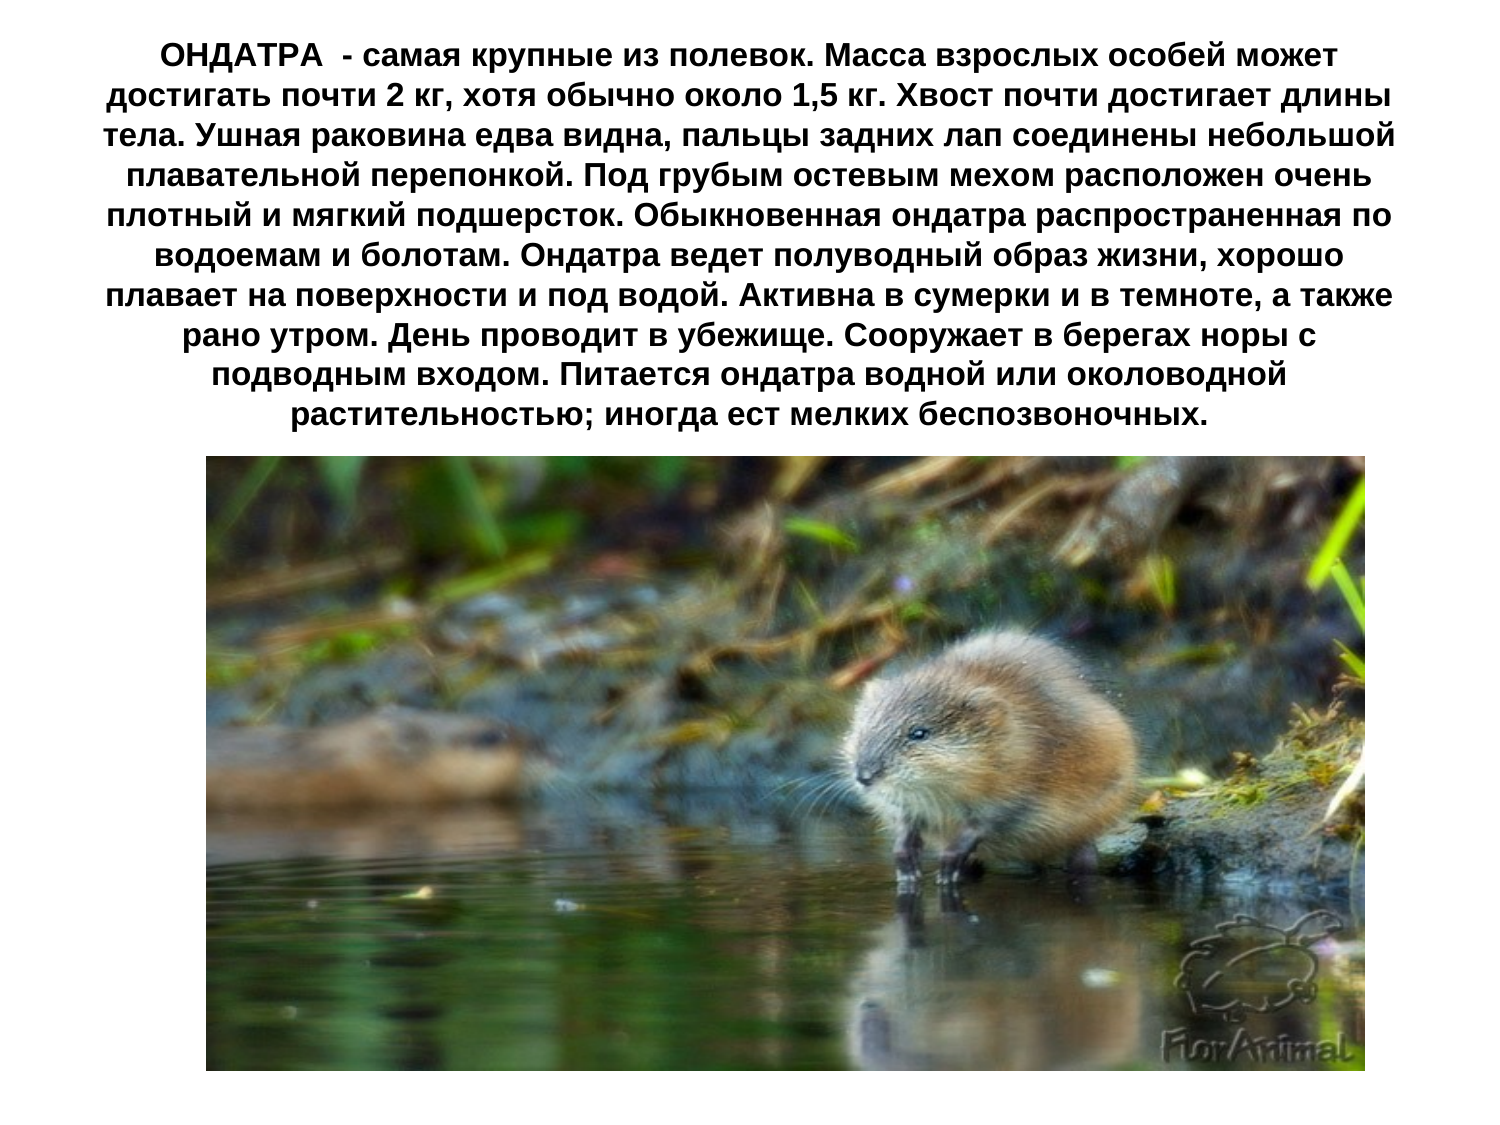

# ОНДАТРА - самая крупные из полевок. Масса взрослых особей может достигать почти 2 кг, хотя обычно около 1,5 кг. Хвост почти достигает длины тела. Ушная раковина едва видна, пальцы задних лап соединены небольшой плавательной перепонкой. Под грубым остевым мехом расположен очень плотный и мягкий подшерсток. Обыкновенная ондатра распространенная по водоемам и болотам. Ондатра ведет полуводный образ жизни, хорошо плавает на поверхности и под водой. Активна в сумерки и в темноте, а также рано утром. День проводит в убежище. Сооружает в берегах норы с подводным входом. Питается ондатра водной или околоводной растительностью; иногда ест мелких беспозвоночных.